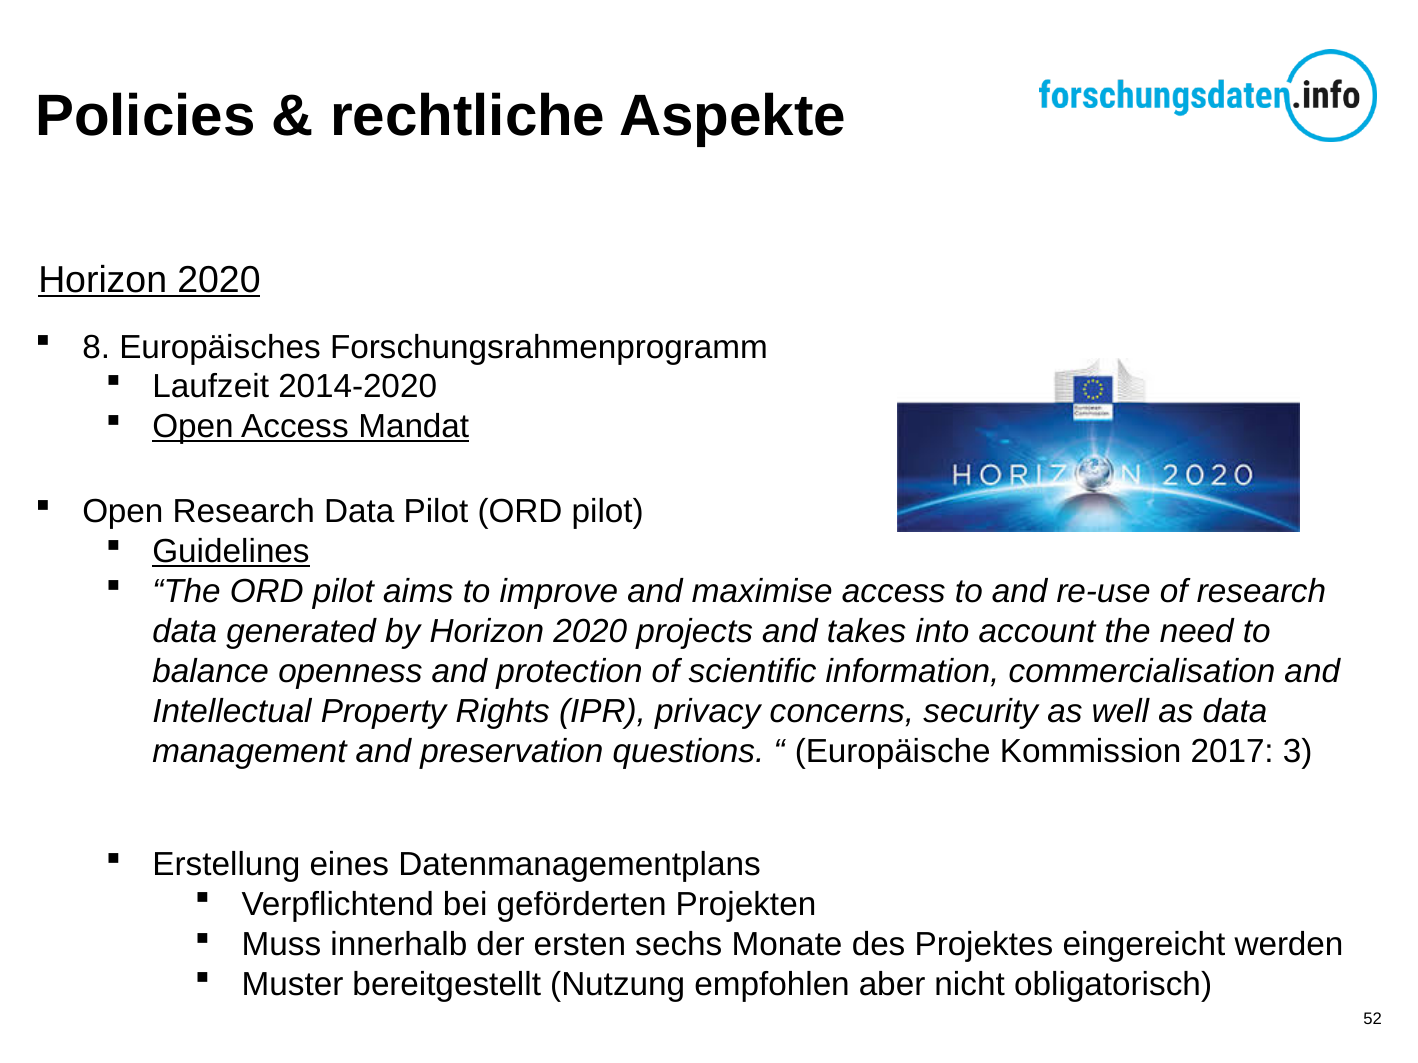

# Policies & rechtliche Aspekte
Horizon 2020
8. Europäisches Forschungsrahmenprogramm
Laufzeit 2014-2020
Open Access Mandat
Open Research Data Pilot (ORD pilot)
Guidelines
“The ORD pilot aims to improve and maximise access to and re-use of research data generated by Horizon 2020 projects and takes into account the need to balance openness and protection of scientific information, commercialisation and Intellectual Property Rights (IPR), privacy concerns, security as well as data management and preservation questions. “ (Europäische Kommission 2017: 3)
Erstellung eines Datenmanagementplans
Verpflichtend bei geförderten Projekten
Muss innerhalb der ersten sechs Monate des Projektes eingereicht werden
Muster bereitgestellt (Nutzung empfohlen aber nicht obligatorisch)